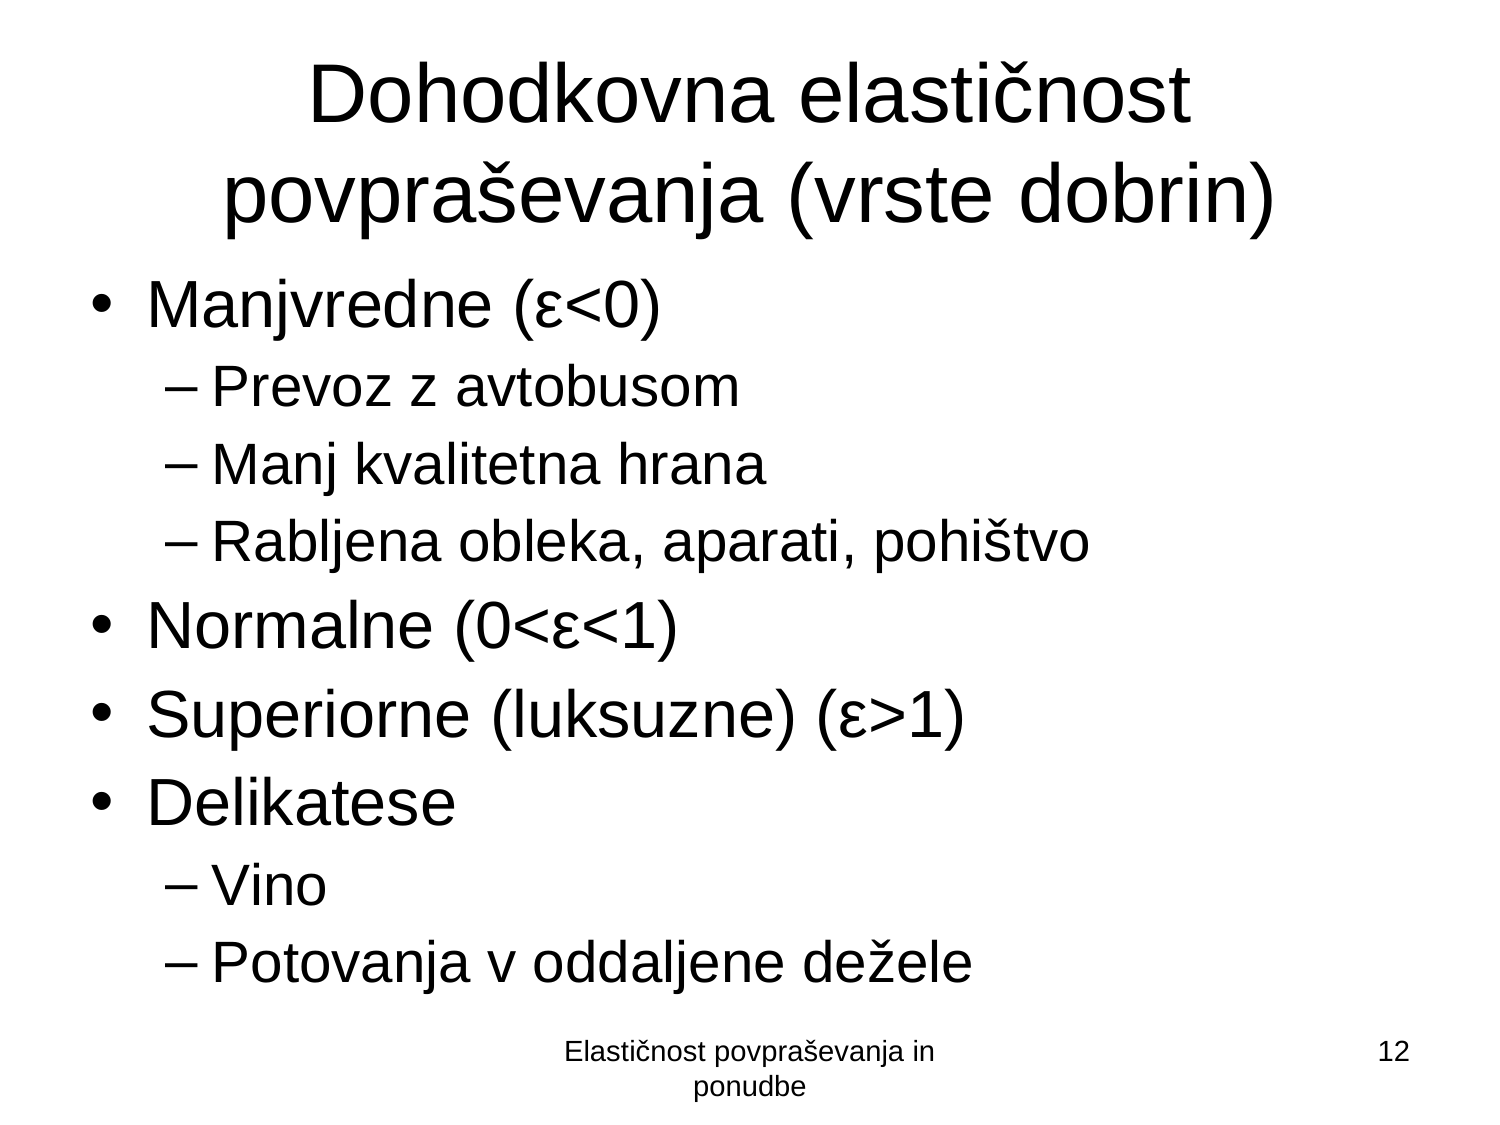

# Dohodkovna elastičnost povpraševanja (vrste dobrin)
Manjvredne (ε<0)
Prevoz z avtobusom
Manj kvalitetna hrana
Rabljena obleka, aparati, pohištvo
Normalne (0<ε<1)
Superiorne (luksuzne) (ε>1)
Delikatese
Vino
Potovanja v oddaljene dežele
Elastičnost povpraševanja in ponudbe